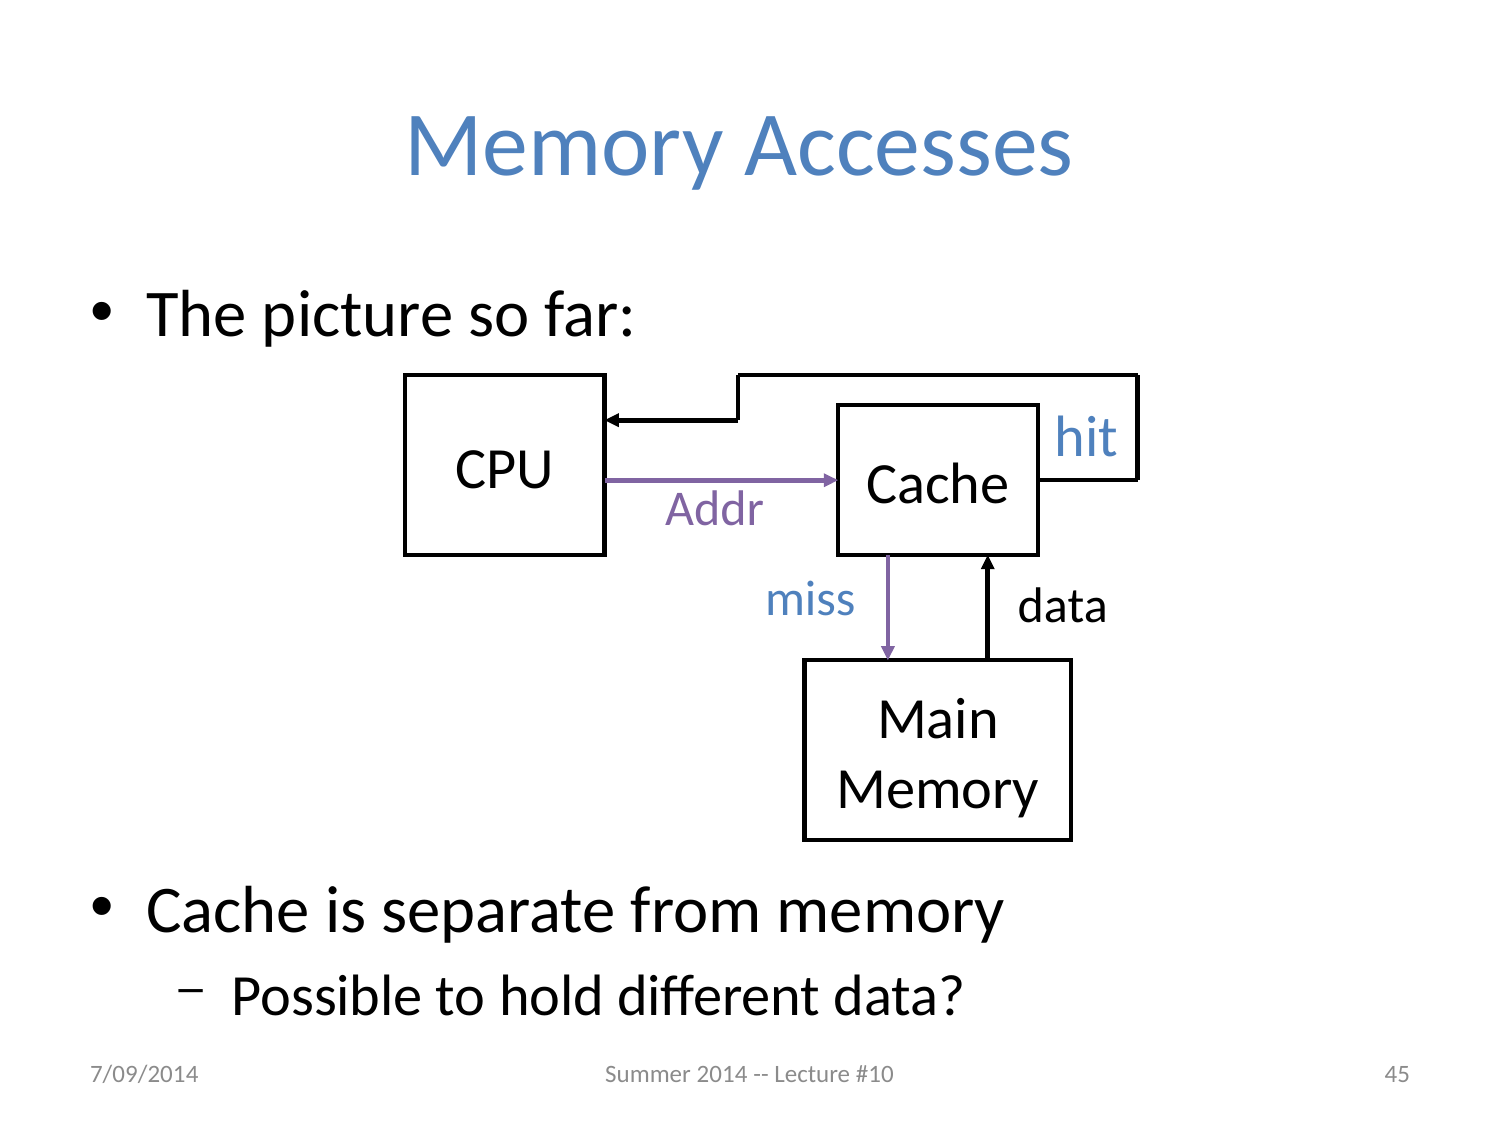

# Memory Accesses
The picture so far:
Cache is separate from memory
Possible to hold different data?
CPU
hit
Cache
Addr
miss
data
Main Memory
7/09/2014
Summer 2014 -- Lecture #10